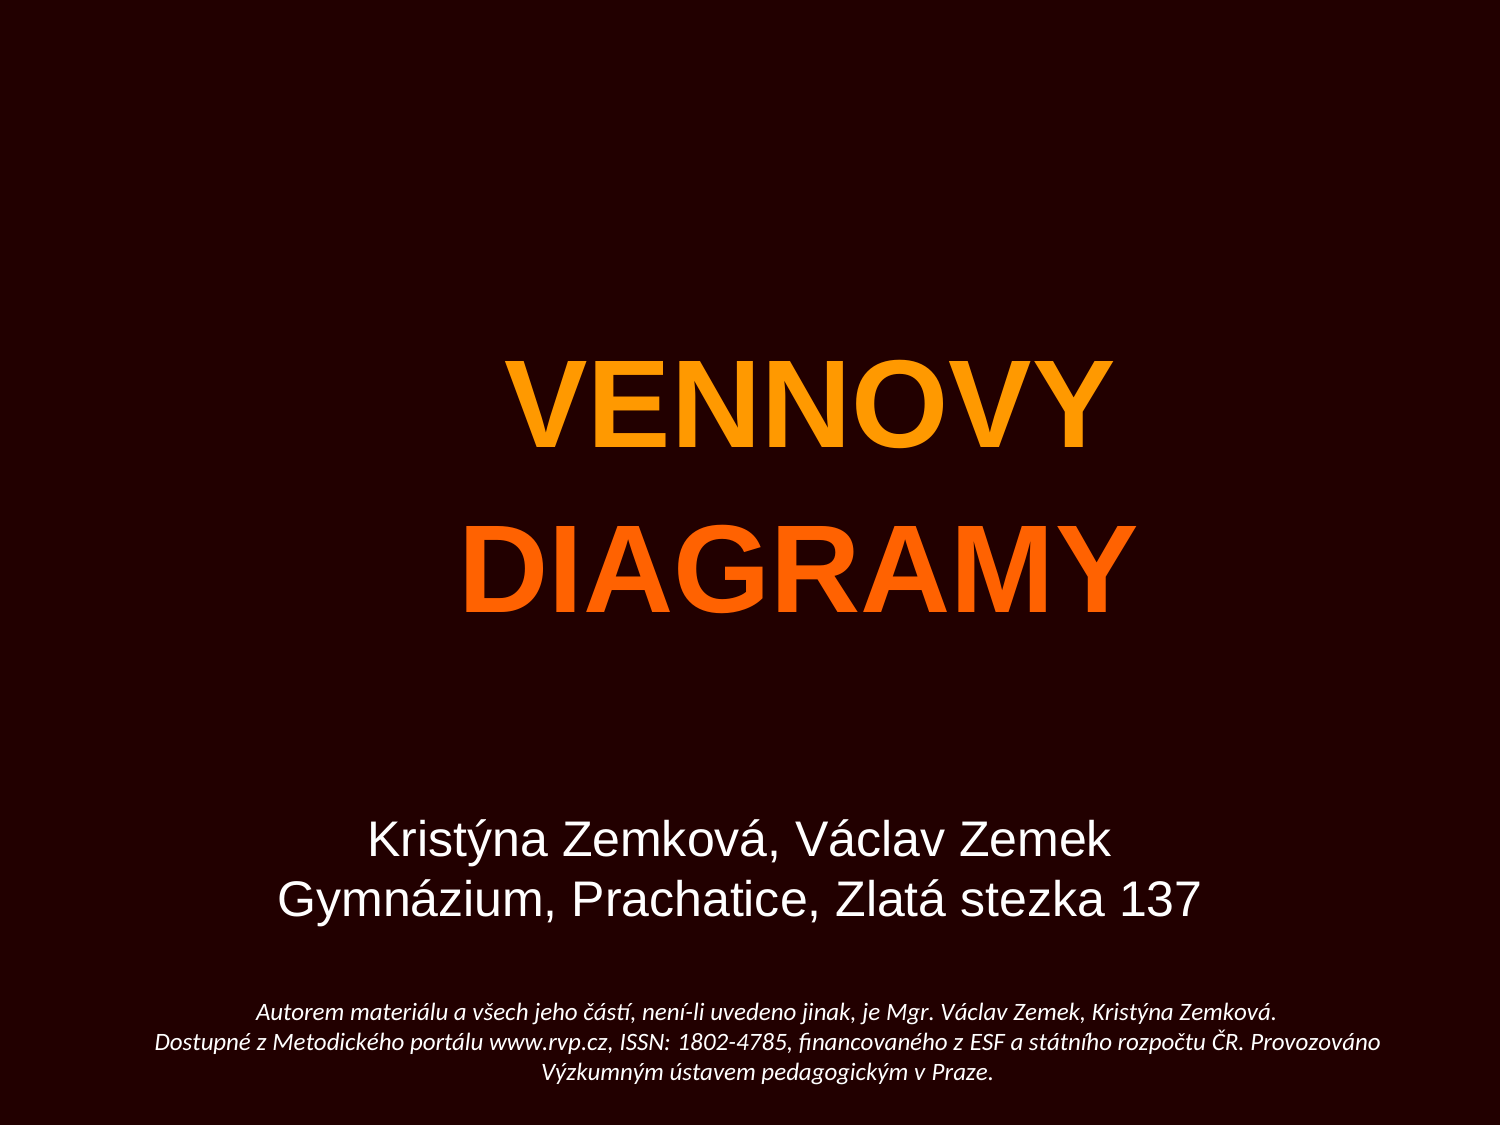

# VENNOVY
DIAGRAMY
Kristýna Zemková, Václav Zemek
Gymnázium, Prachatice, Zlatá stezka 137
Autorem materiálu a všech jeho částí, není-li uvedeno jinak, je Mgr. Václav Zemek, Kristýna Zemková.
Dostupné z Metodického portálu www.rvp.cz, ISSN: 1802-4785, financovaného z ESF a státního rozpočtu ČR. Provozováno Výzkumným ústavem pedagogickým v Praze.